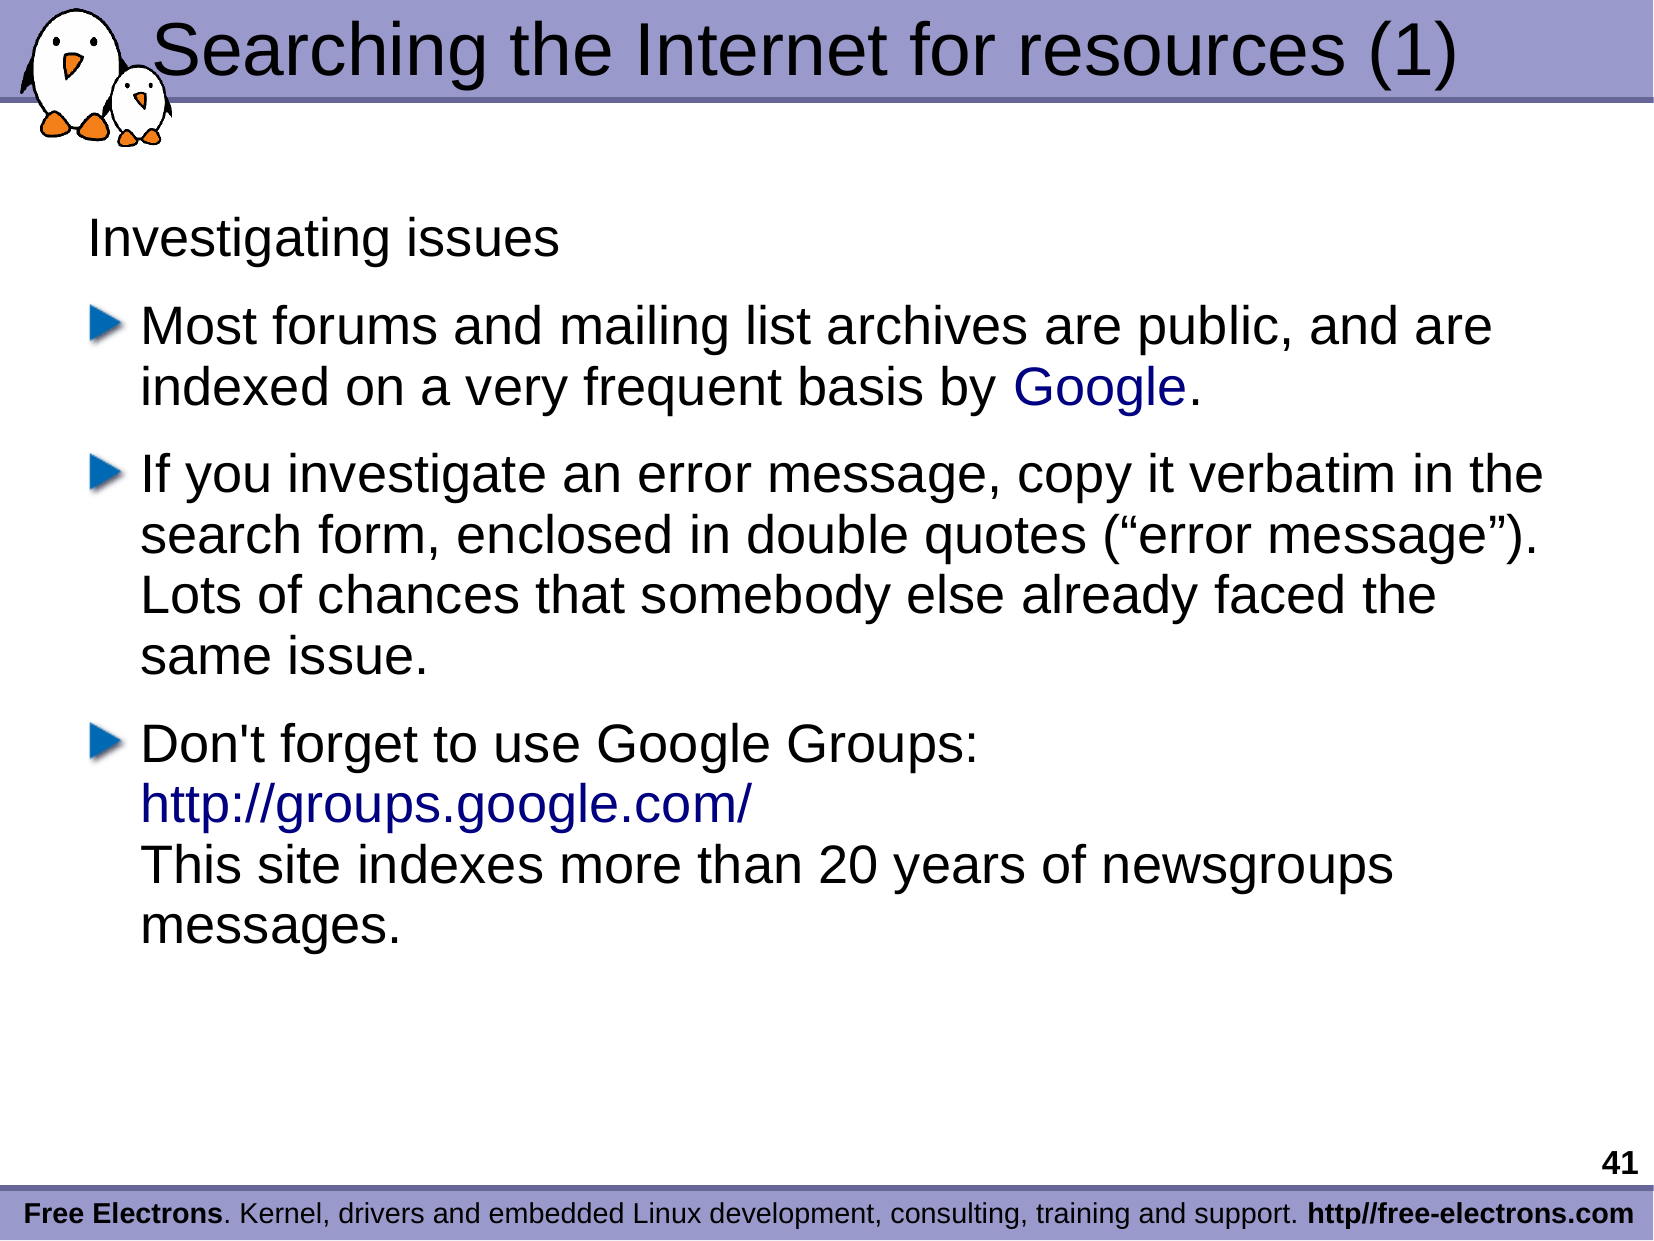

# Searching the Internet for resources (1)
Investigating issues
Most forums and mailing list archives are public, and are indexed on a very frequent basis by Google.
If you investigate an error message, copy it verbatim in the search form, enclosed in double quotes (“error message”). Lots of chances that somebody else already faced the same issue.
Don't forget to use Google Groups: http://groups.google.com/
This site indexes more than 20 years of newsgroups messages.